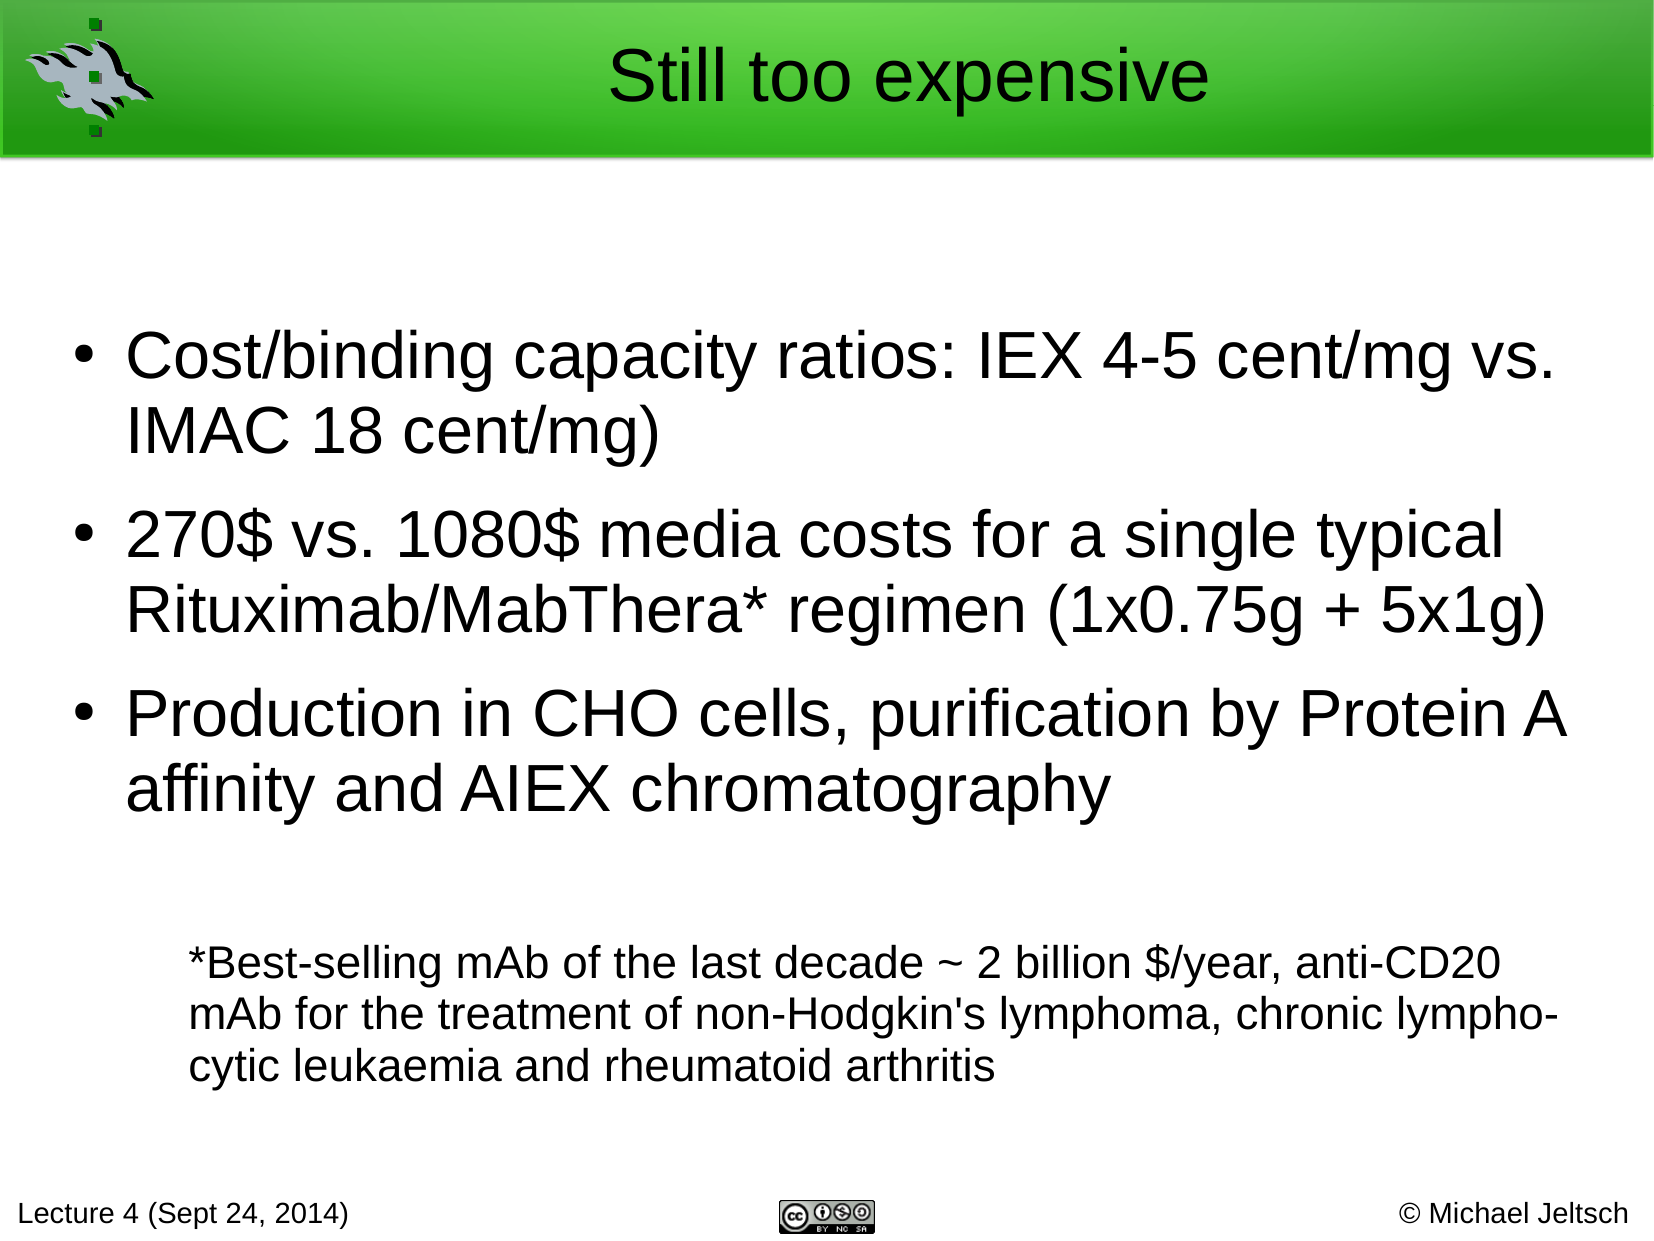

# Still too expensive
Cost/binding capacity ratios: IEX 4-5 cent/mg vs. IMAC 18 cent/mg)
270$ vs. 1080$ media costs for a single typical Rituximab/MabThera* regimen (1x0.75g + 5x1g)
Production in CHO cells, purification by Protein A affinity and AIEX chromatography
*Best-selling mAb of the last decade ~ 2 billion $/year, anti-CD20
mAb for the treatment of non-Hodgkin's lymphoma, chronic lympho-
cytic leukaemia and rheumatoid arthritis